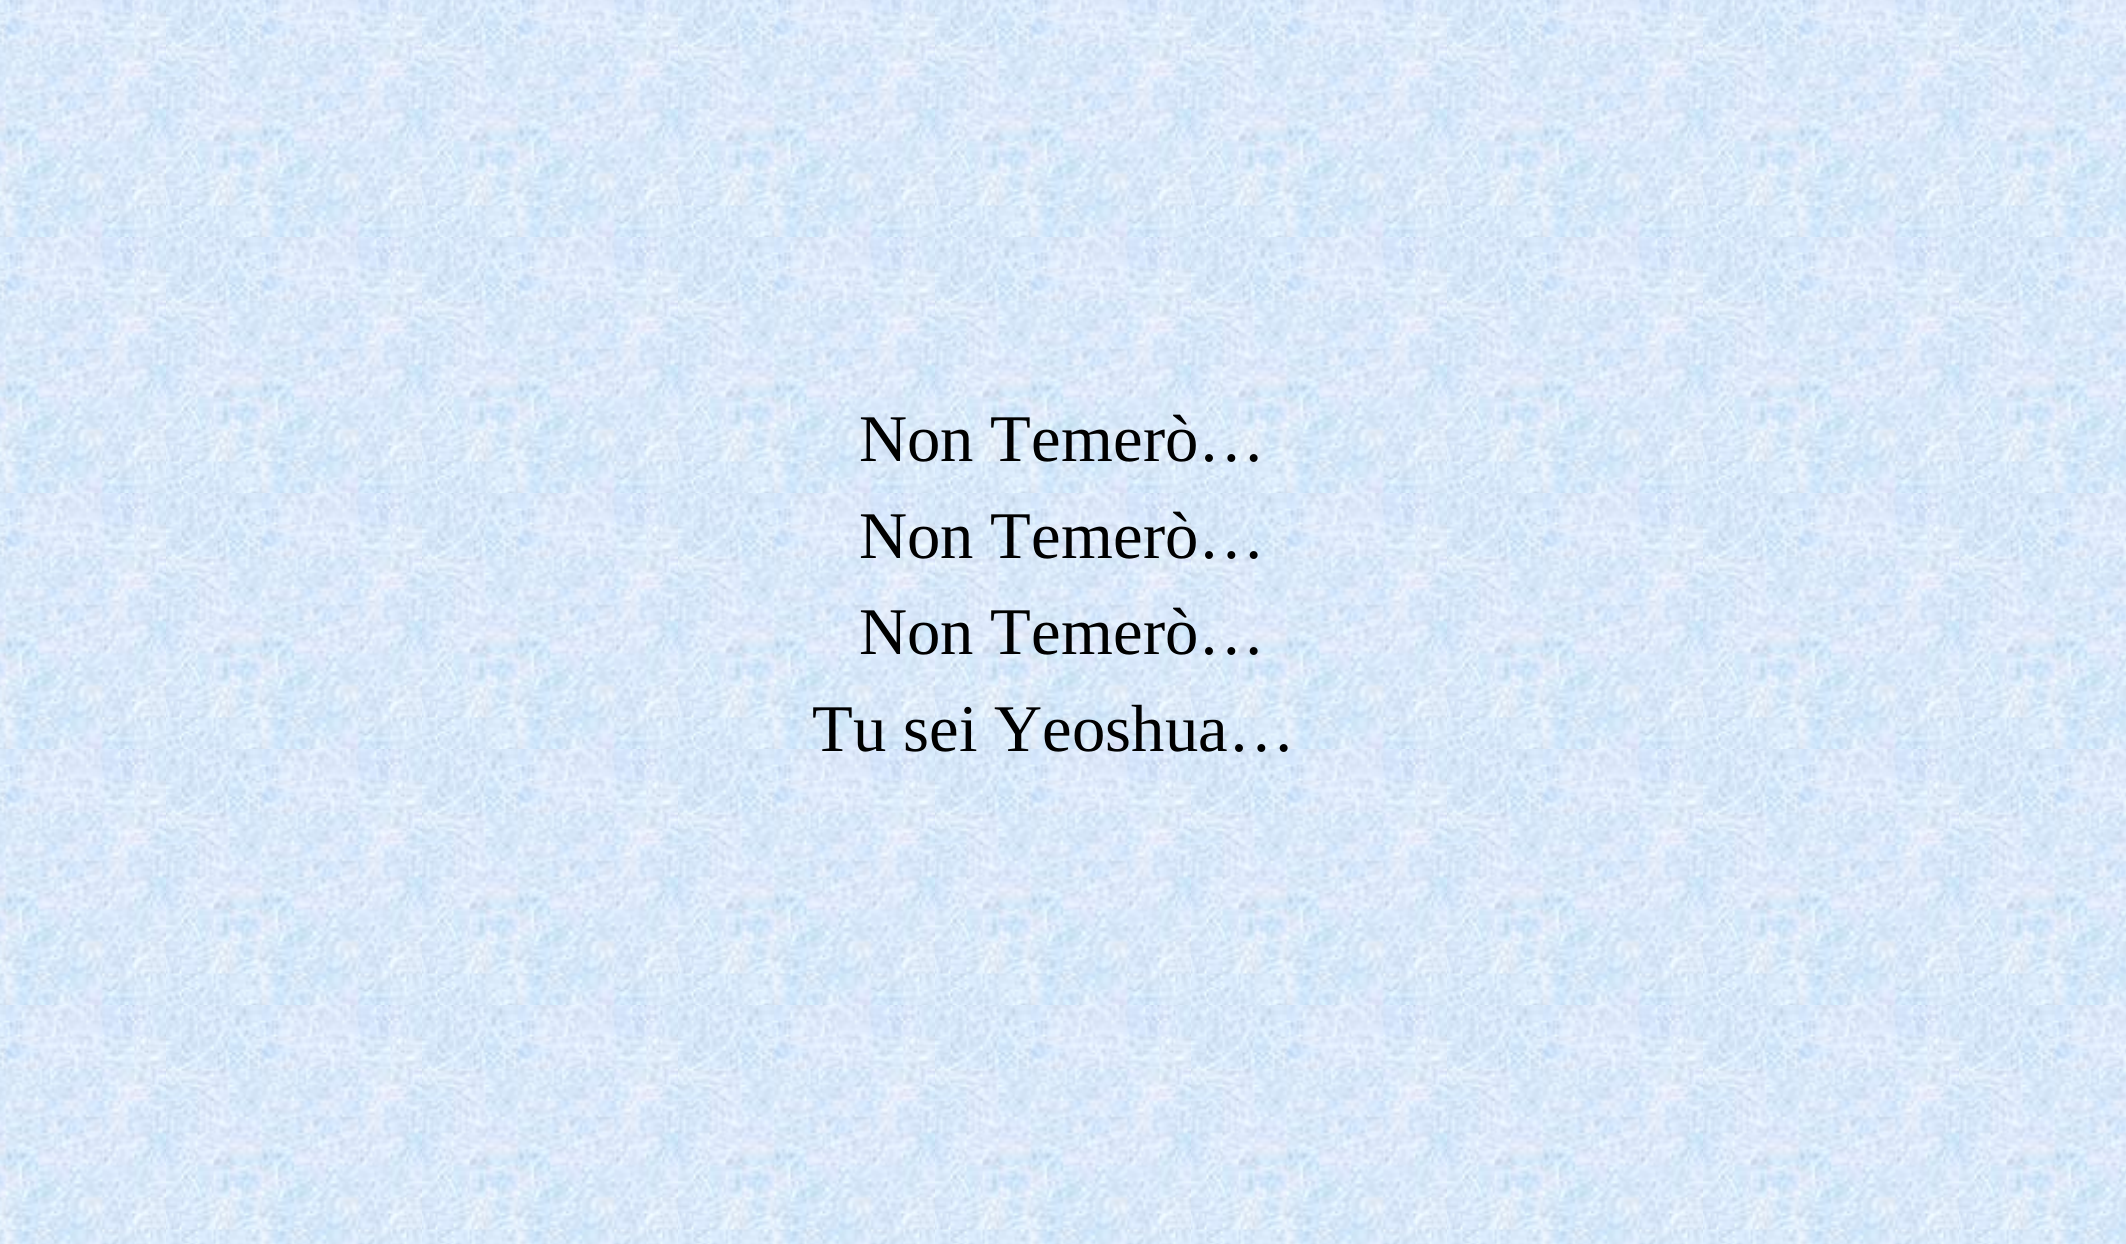

# Non Temerò…
Non Temerò…
Non Temerò…
Tu sei Yeoshua…